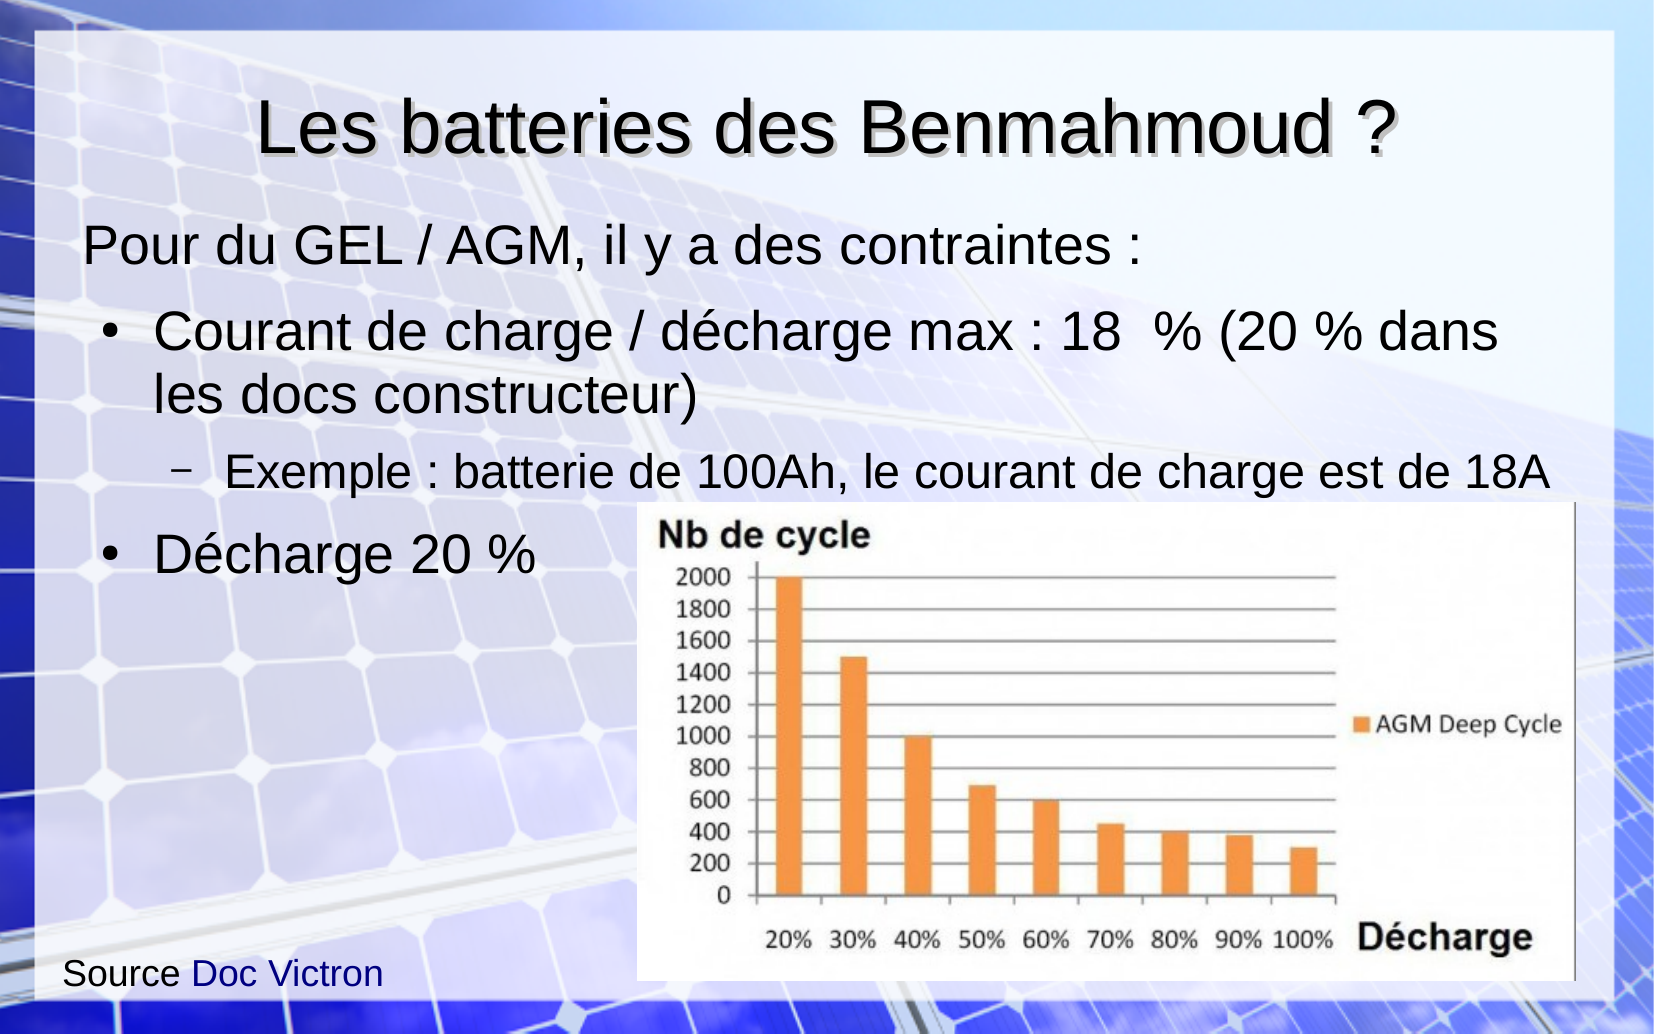

# Les batteries des Benmahmoud ?
Pour du GEL / AGM, il y a des contraintes :
Courant de charge / décharge max : 18  % (20 % dans les docs constructeur)
Exemple : batterie de 100Ah, le courant de charge est de 18A
Décharge 20 %
Source Doc Victron